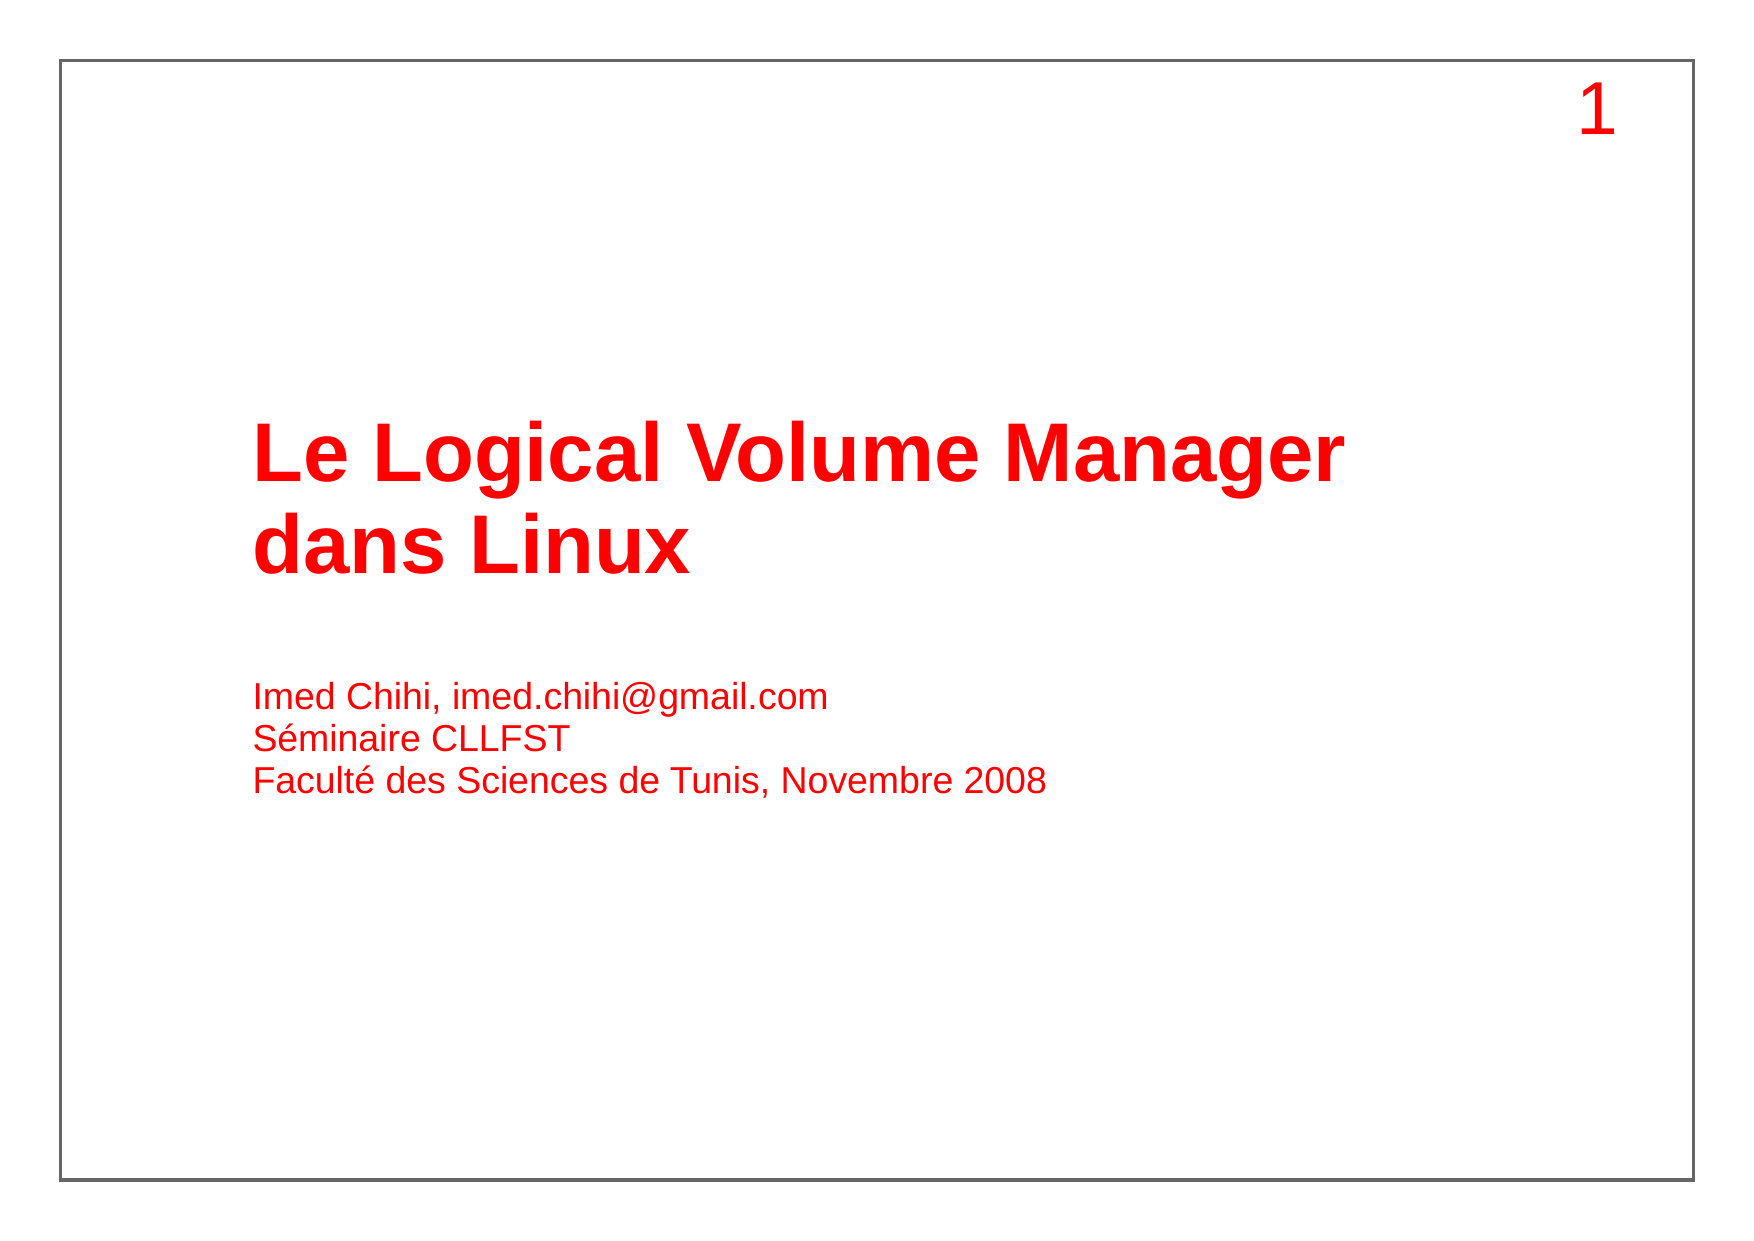

Le Logical Volume Manager
dans Linux
Imed Chihi, imed.chihi@gmail.com
Séminaire CLLFST
Faculté des Sciences de Tunis, Novembre 2008